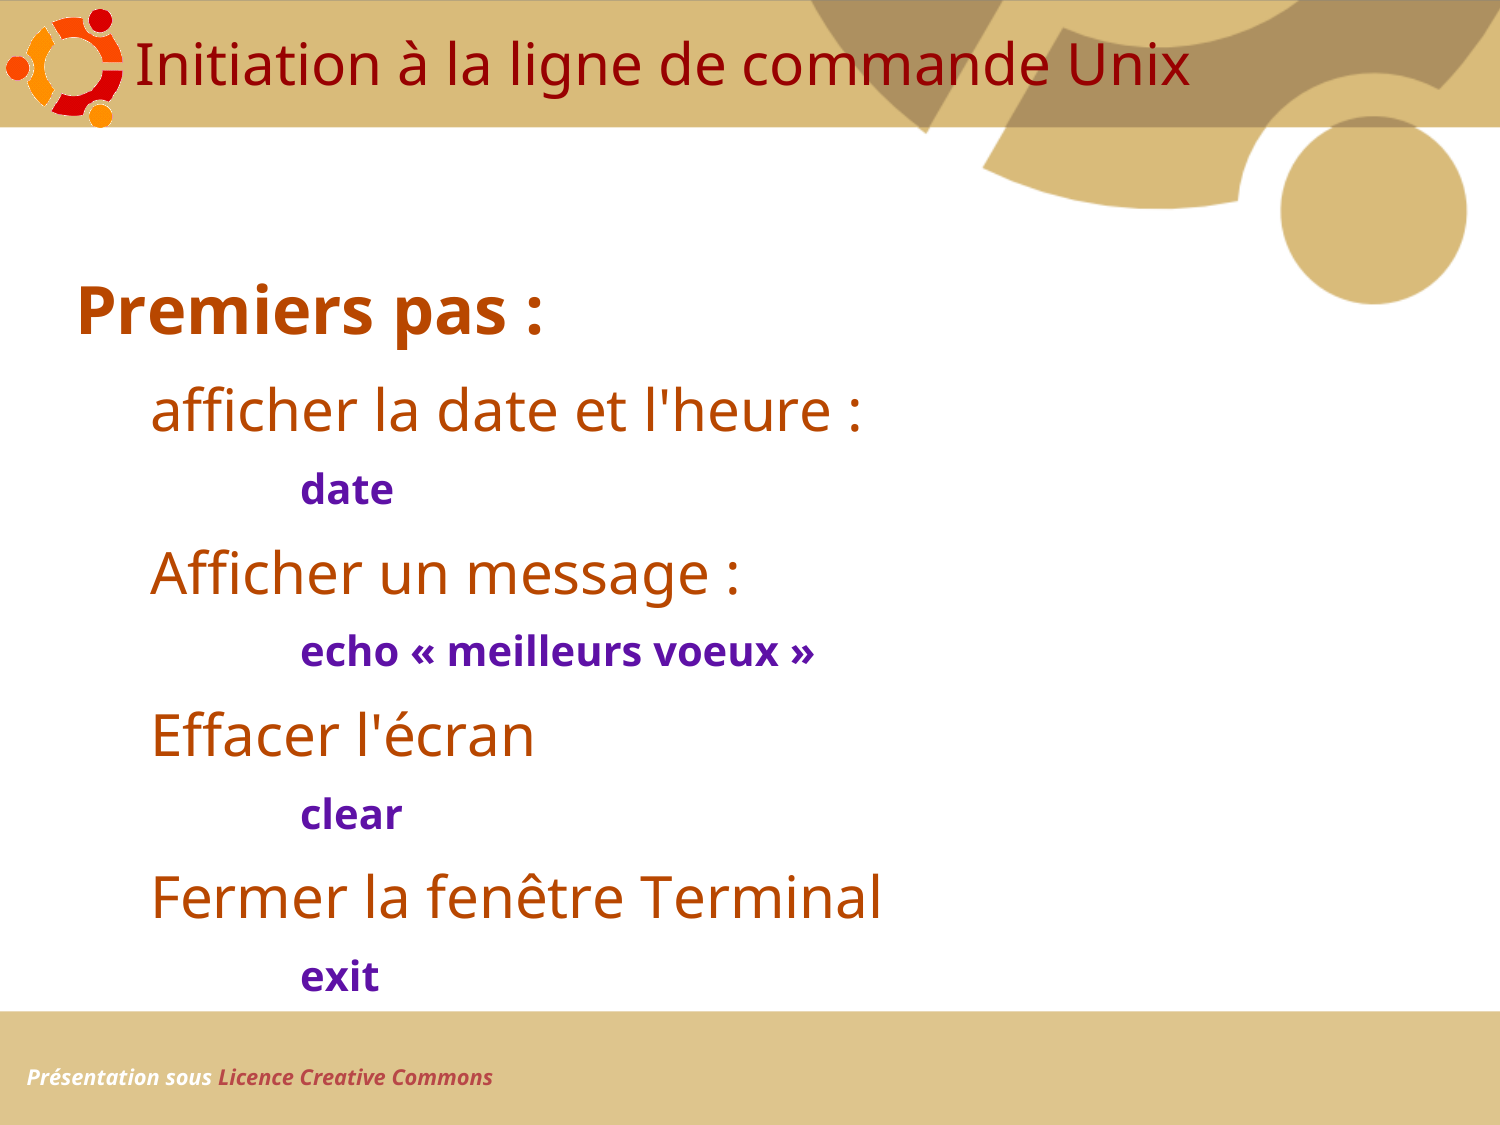

# Initiation à la ligne de commande Unix
Premiers pas :
afficher la date et l'heure :
date
Afficher un message :
echo « meilleurs voeux »
Effacer l'écran
clear
Fermer la fenêtre Terminal
exit